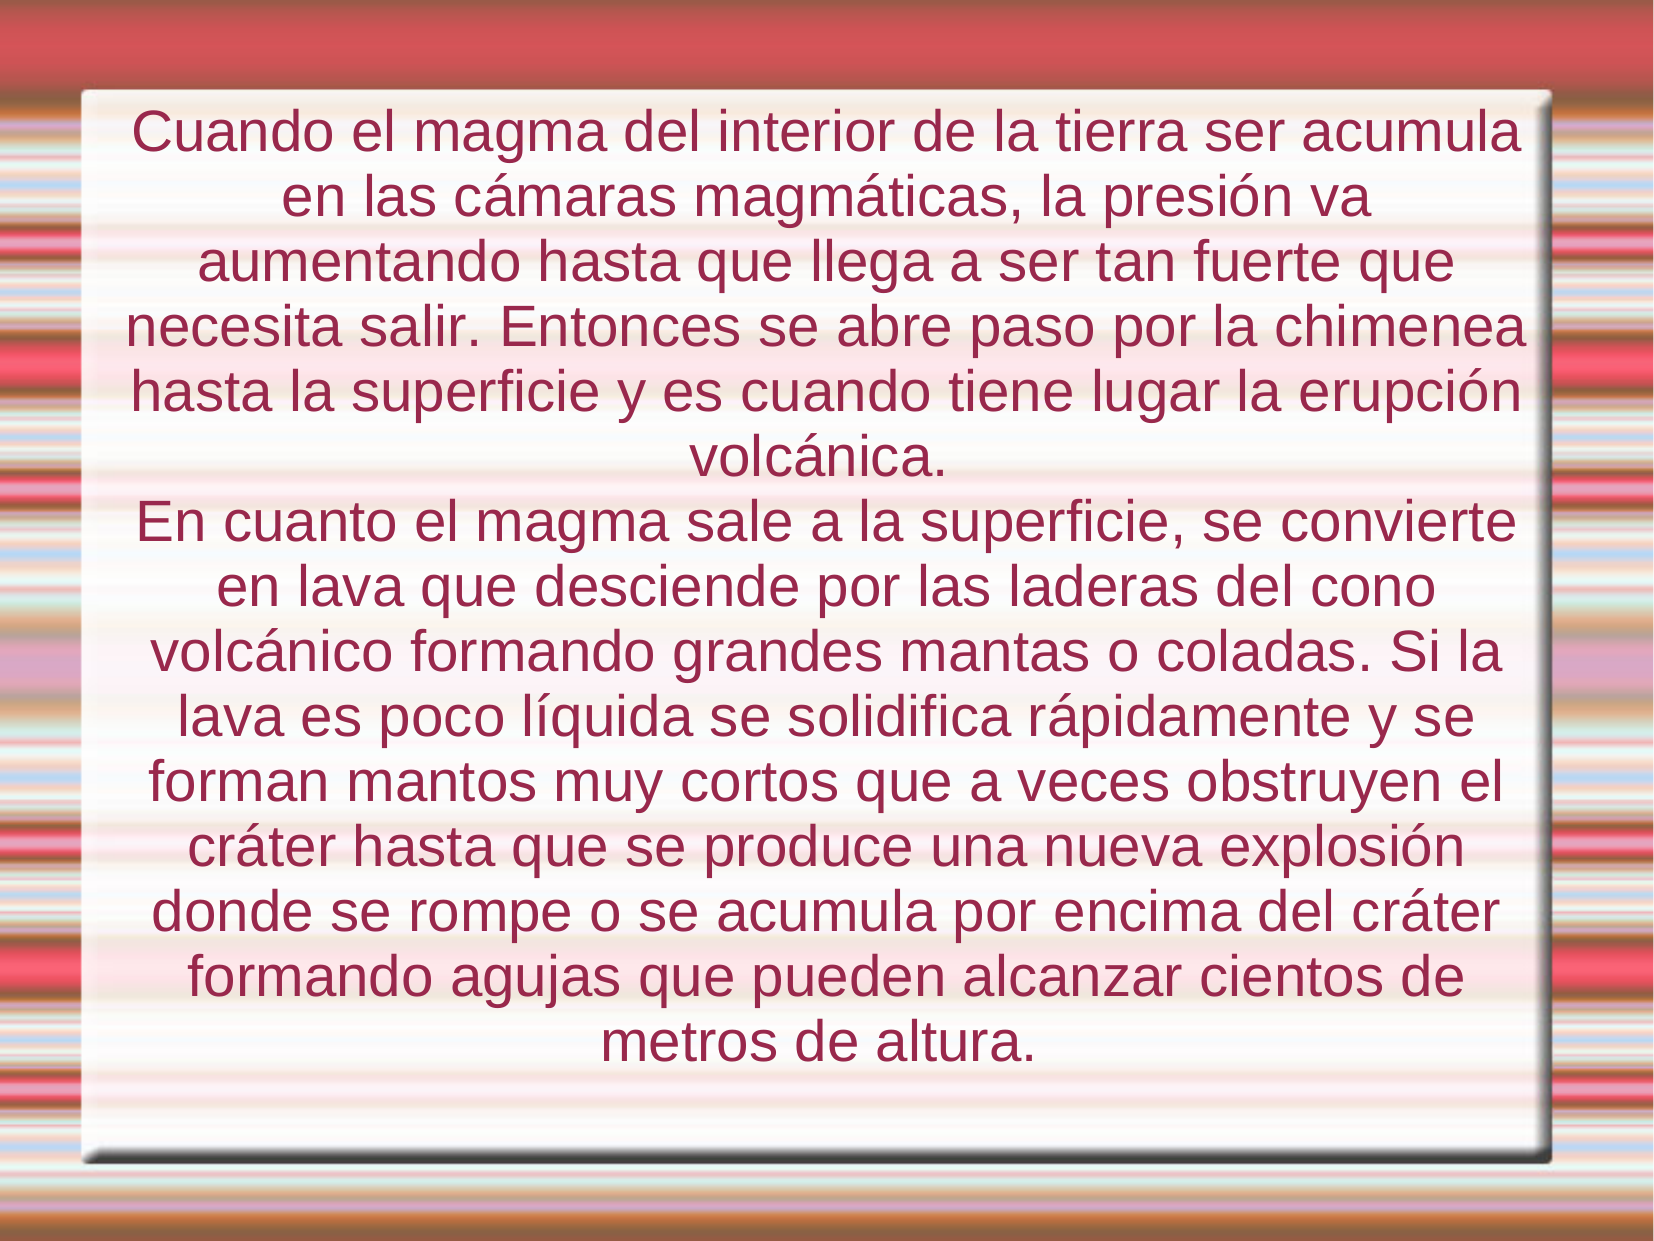

# Cuando el magma del interior de la tierra ser acumula en las cámaras magmáticas, la presión va aumentando hasta que llega a ser tan fuerte que necesita salir. Entonces se abre paso por la chimenea hasta la superficie y es cuando tiene lugar la erupción volcánica.
En cuanto el magma sale a la superficie, se convierte en lava que desciende por las laderas del cono volcánico formando grandes mantas o coladas. Si la lava es poco líquida se solidifica rápidamente y se forman mantos muy cortos que a veces obstruyen el cráter hasta que se produce una nueva explosión donde se rompe o se acumula por encima del cráter formando agujas que pueden alcanzar cientos de metros de altura.